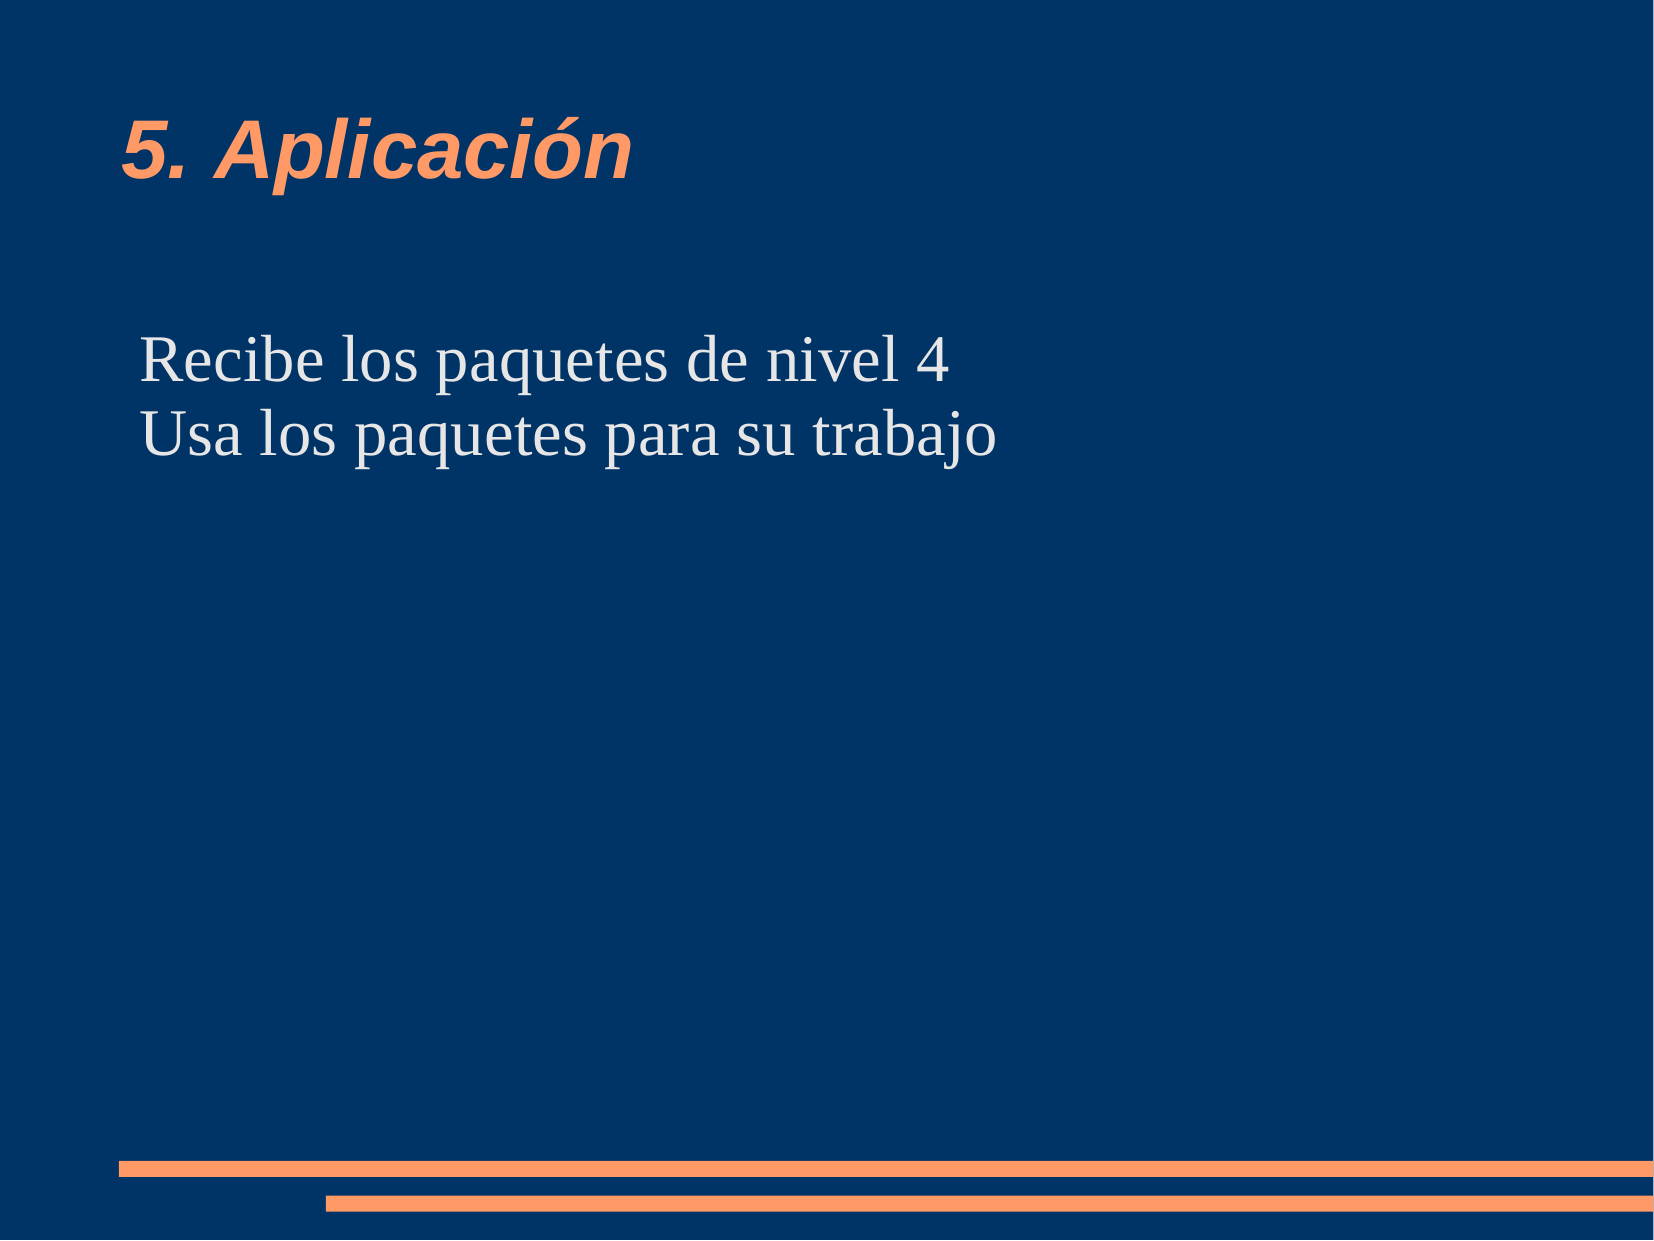

# 5. Aplicación
Recibe los paquetes de nivel 4
Usa los paquetes para su trabajo